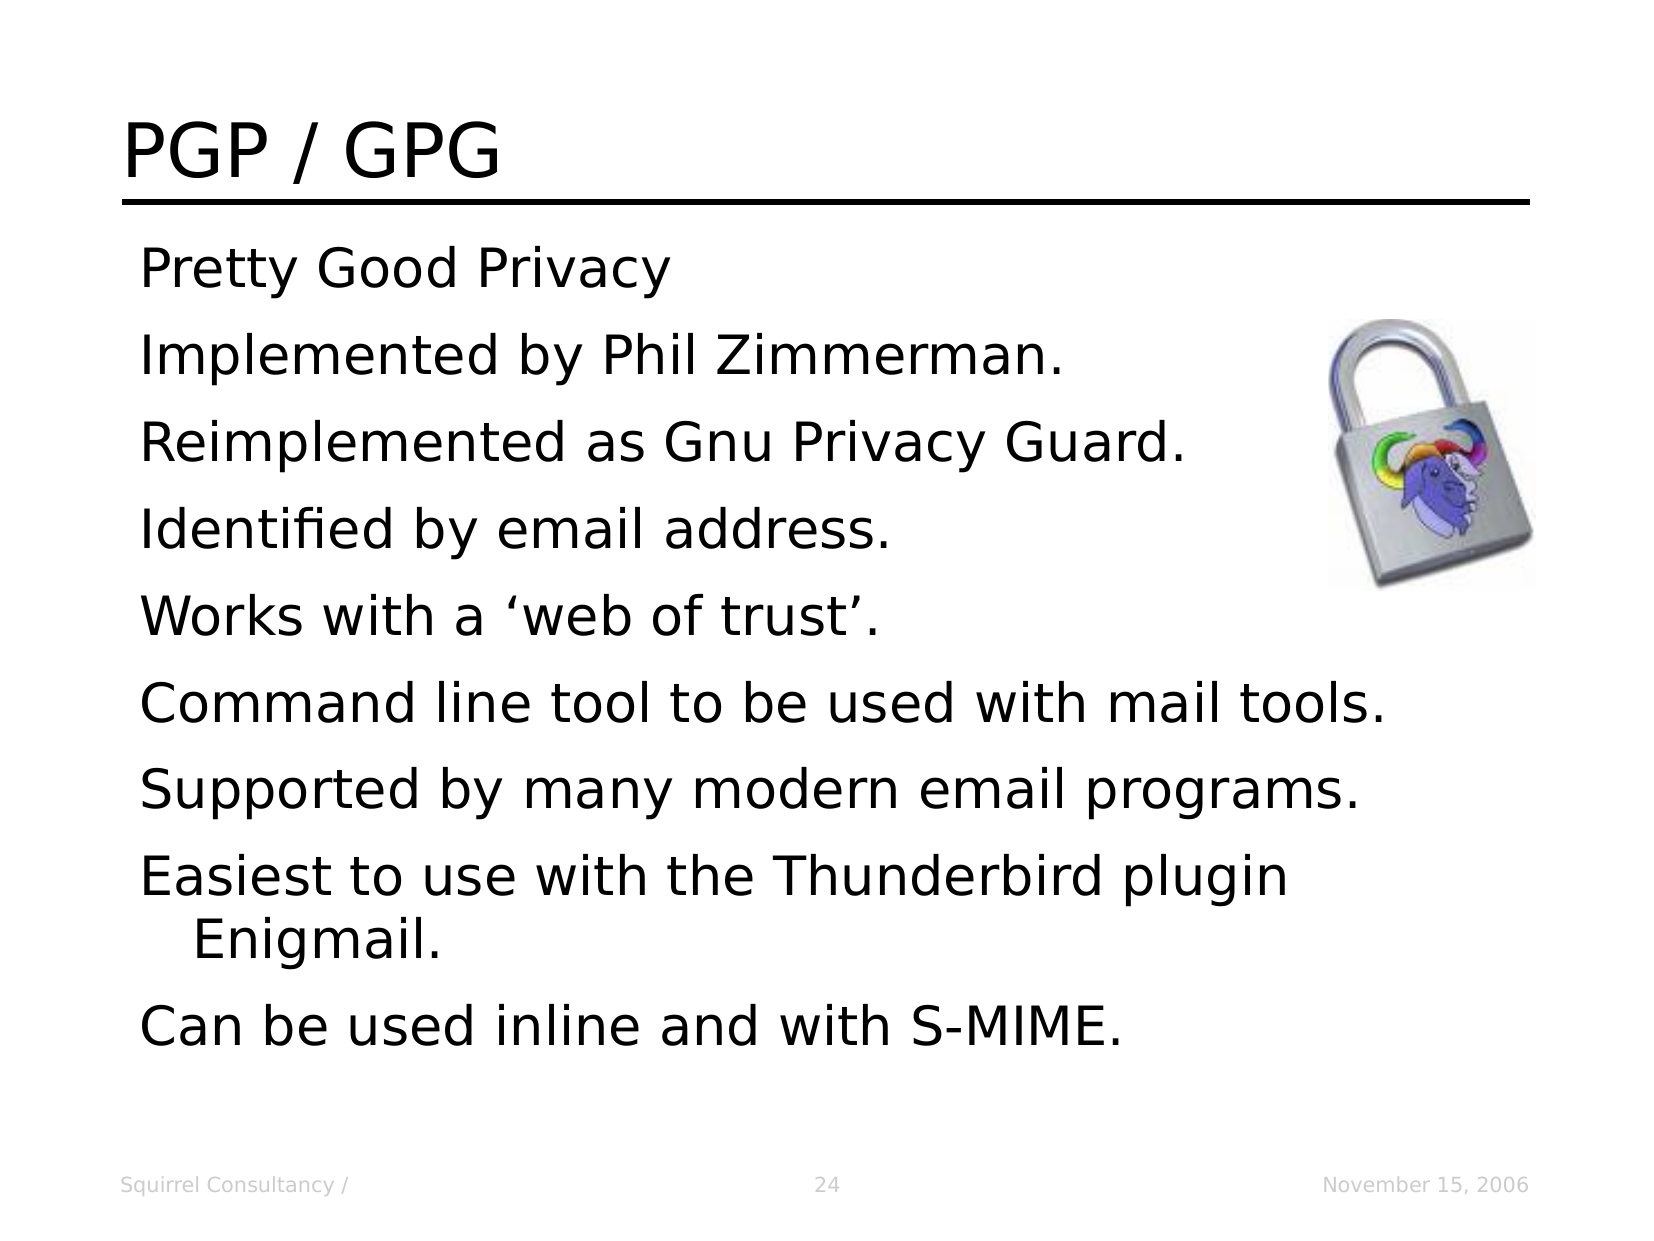

# PGP / GPG
Pretty Good Privacy
Implemented by Phil Zimmerman.
Reimplemented as Gnu Privacy Guard.
Identified by email address.
Works with a ‘web of trust’.
Command line tool to be used with mail tools.
Supported by many modern email programs.
Easiest to use with the Thunderbird plugin Enigmail.
Can be used inline and with S-MIME.